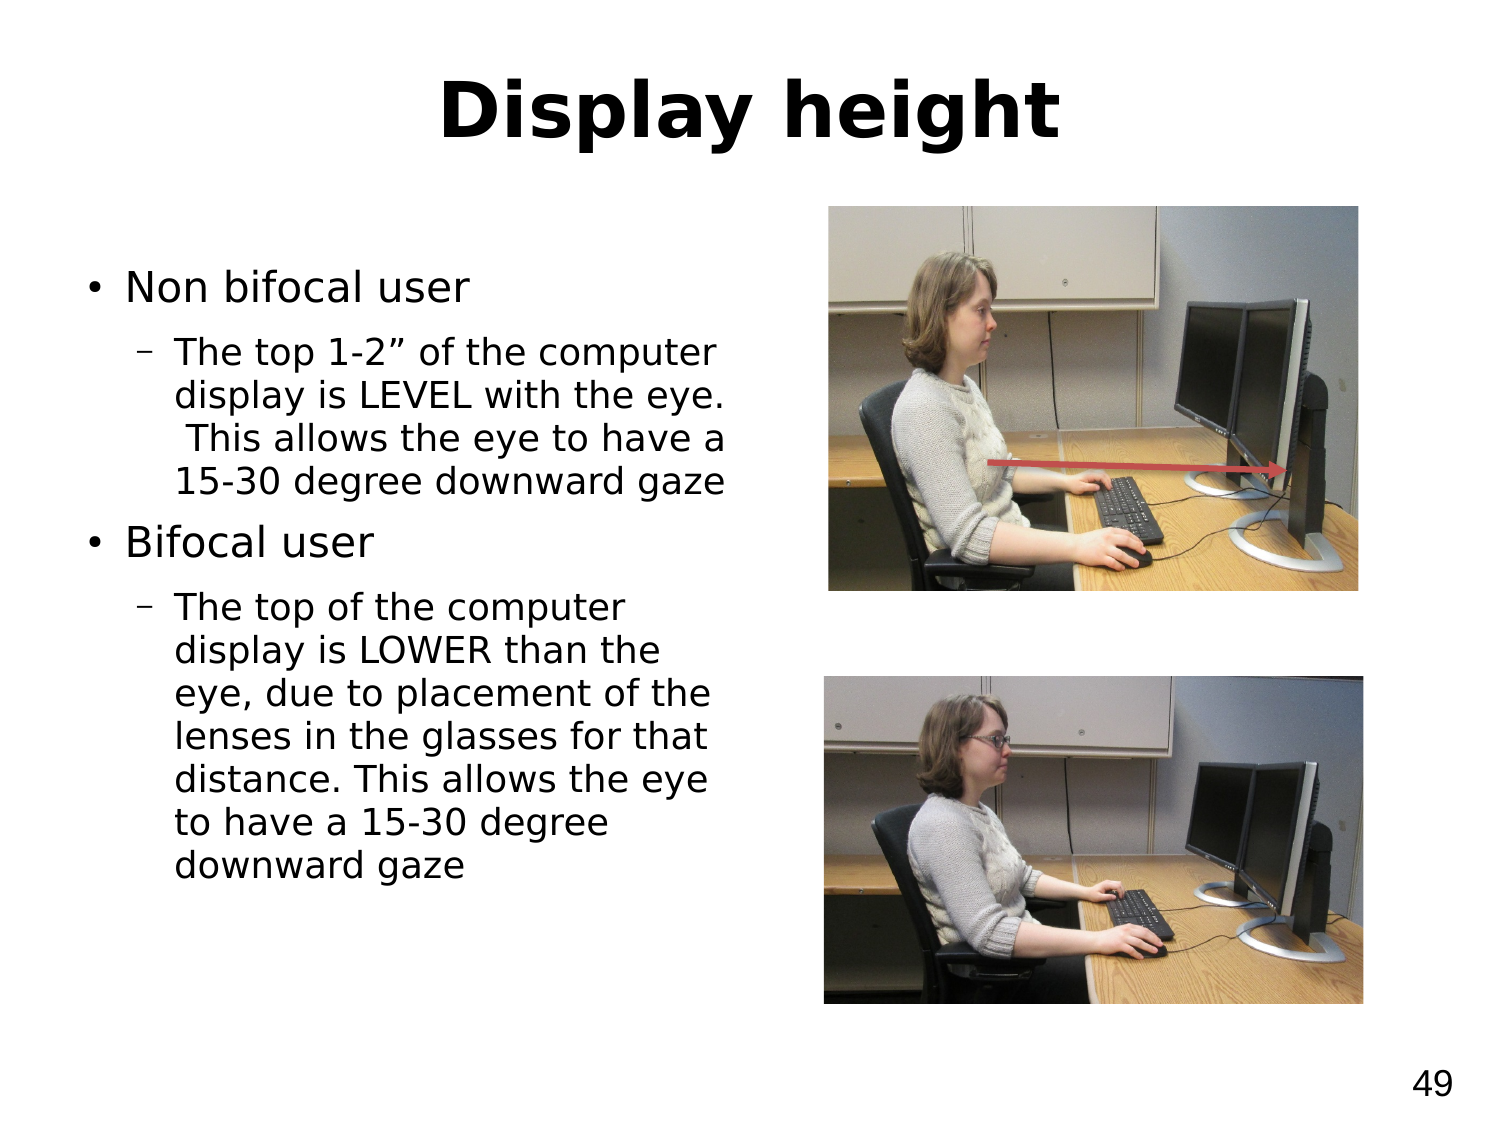

# Display height
Non bifocal user
The top 1-2” of the computer display is LEVEL with the eye. This allows the eye to have a 15-30 degree downward gaze
Bifocal user
The top of the computer display is LOWER than the eye, due to placement of the lenses in the glasses for that distance. This allows the eye to have a 15-30 degree downward gaze